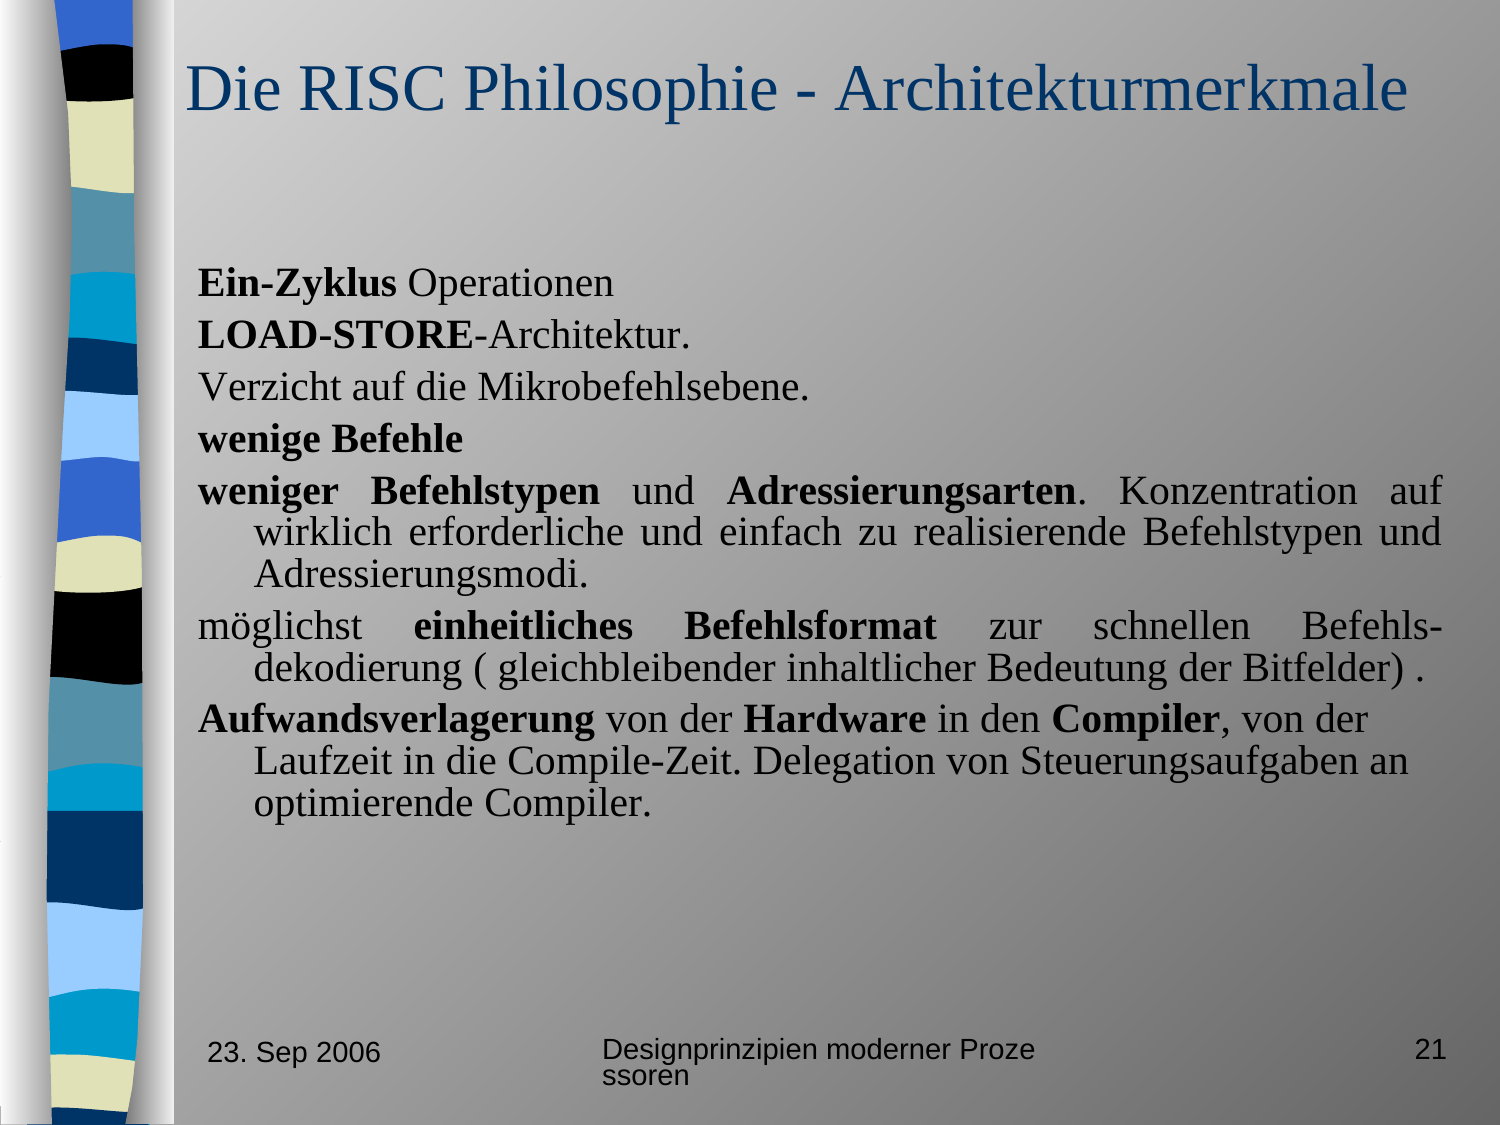

# Die RISC Philosophie - Architekturmerkmale
Ein-Zyklus Operationen
LOAD-STORE-Architektur.
Verzicht auf die Mikrobefehlsebene.
wenige Befehle
weniger Befehlstypen und Adressierungsarten. Konzentration auf wirklich erforderliche und einfach zu realisierende Befehlstypen und Adressierungsmodi.
möglichst einheitliches Befehlsformat zur schnellen Befehls-dekodierung ( gleichbleibender inhaltlicher Bedeutung der Bitfelder) .
Aufwandsverlagerung von der Hardware in den Compiler, von der Laufzeit in die Compile-Zeit. Delegation von Steuerungsaufgaben an optimierende Compiler.
Designprinzipien moderner Prozessoren
21